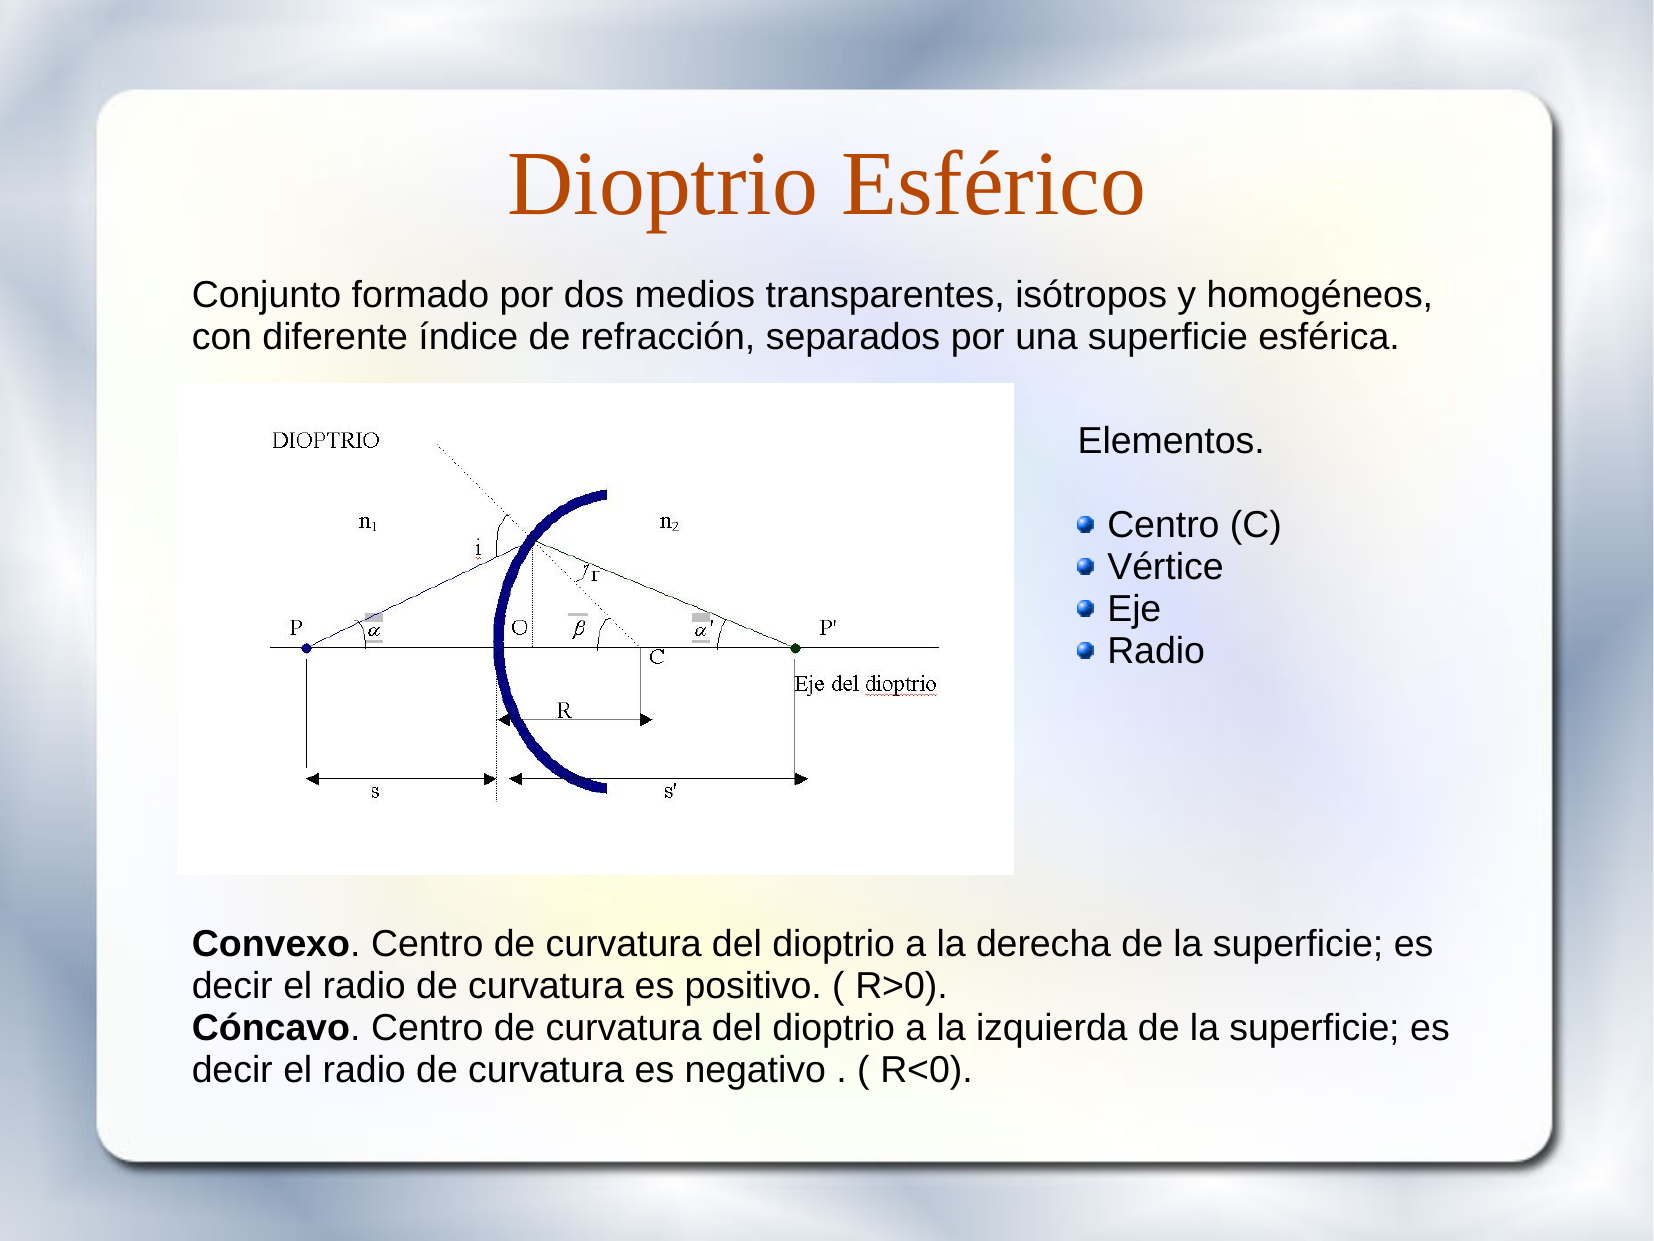

# Dioptrio Esférico
Conjunto formado por dos medios transparentes, isótropos y homogéneos, con diferente índice de refracción, separados por una superficie esférica.
Elementos.
Centro (C)
Vértice
Eje
Radio
Convexo. Centro de curvatura del dioptrio a la derecha de la superficie; es decir el radio de curvatura es positivo. ( R>0).
Cóncavo. Centro de curvatura del dioptrio a la izquierda de la superficie; es decir el radio de curvatura es negativo . ( R<0).